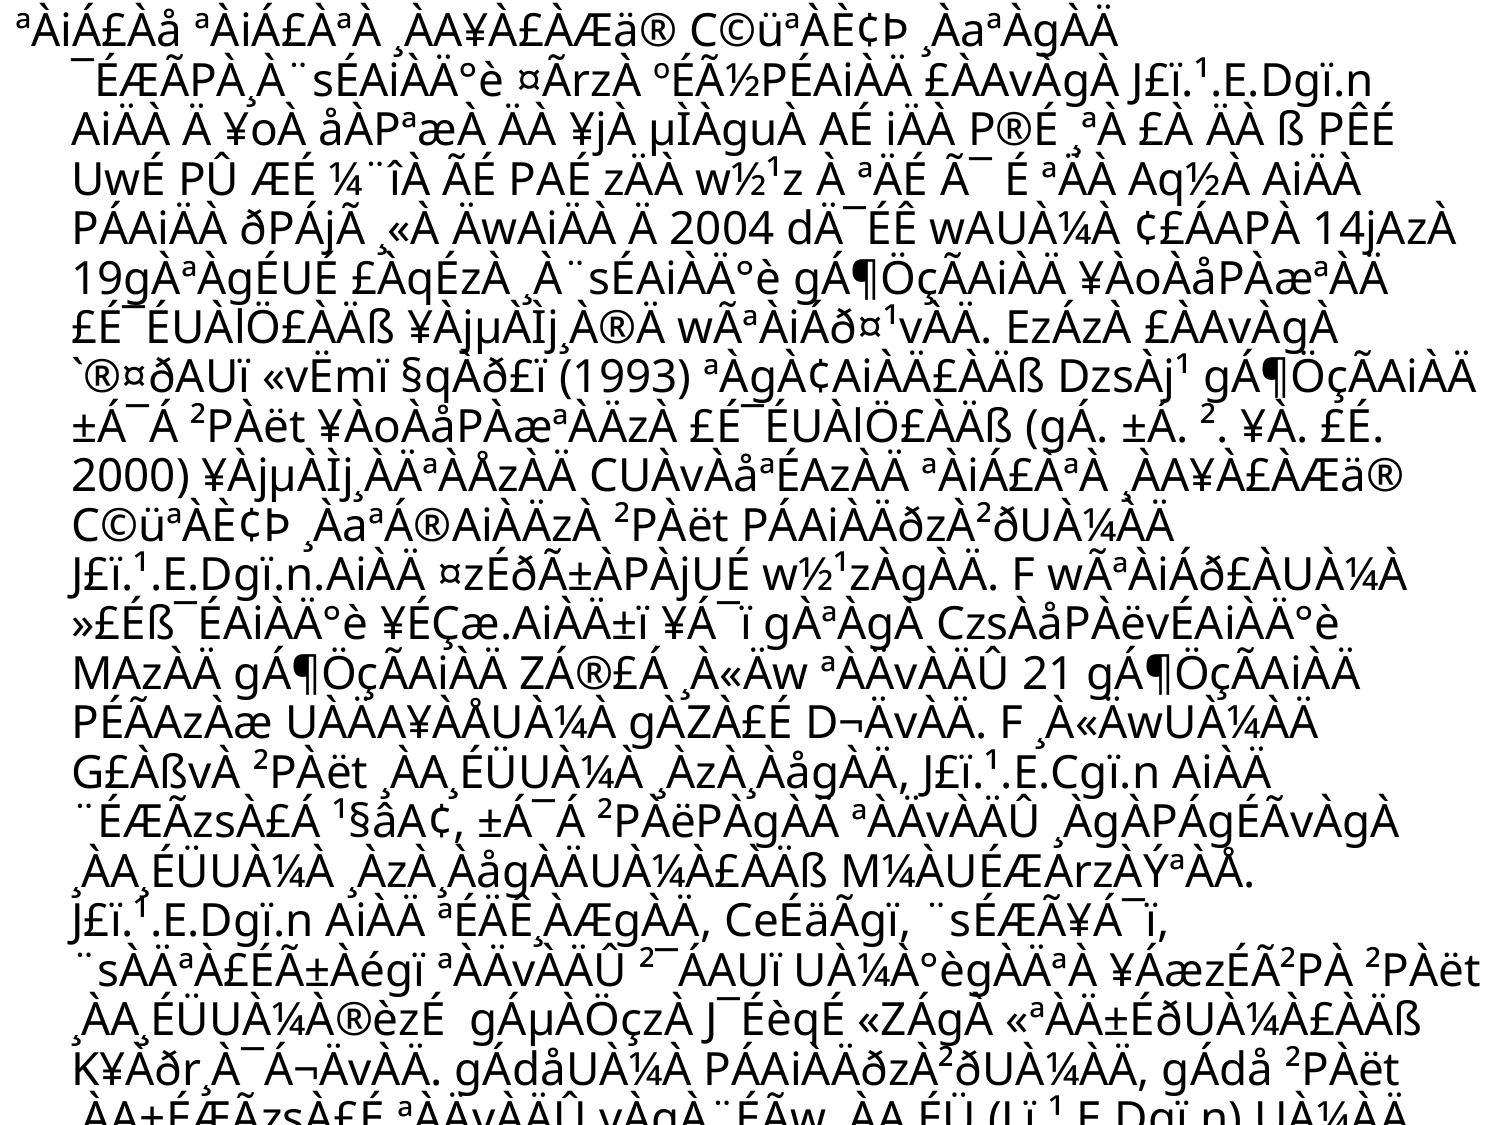

# ªÀiÁ£Àå ªÀiÁ£ÀªÀ ¸ÀA¥À£ÀÆä® C©üªÀÈ¢Þ ¸ÀaªÀgÀÄ ¯ÉÆÃPÀ¸À¨sÉAiÀÄ°è ¤ÃrzÀ ºÉÃ½PÉAiÀÄ £ÀAvÀgÀ J£ï.¹.E.Dgï.n AiÄÀ Ä ¥oÀ åÀPªæÀ ÄÀ ¥jÀ μÌÀguÀ AÉ iÄÀ P®É ¸ªÀ £À ÄÀ ß PÊÉ UwÉ PÛ ÆÉ ¼¨îÀ ÃÉ PAÉ zÄÀ w½¹z À ªÄÉ Ã¯ É ªÄÀ Aq½À AiÄÀ PÁAiÄÀ ðPÁjÃ ¸«À ÄwAiÄÀ Ä 2004 dÄ¯ÉÊ wAUÀ¼À ¢£ÁAPÀ 14jAzÀ 19gÀªÀgÉUÉ £ÀqÉzÀ ¸À¨sÉAiÀÄ°è gÁ¶ÖçÃAiÀÄ ¥ÀoÀåPÀæªÀÄ £É¯ÉUÀlÖ£ÀÄß ¥ÀjμÀÌj¸À®Ä wÃªÀiÁð¤¹vÀÄ. EzÁzÀ £ÀAvÀgÀ `®¤ðAUï «vËmï §qÀð£ï (1993) ªÀgÀ¢AiÀÄ£ÀÄß DzsÀj¹ gÁ¶ÖçÃAiÀÄ ±Á¯Á ²PÀët ¥ÀoÀåPÀæªÀÄzÀ £É¯ÉUÀlÖ£ÀÄß (gÁ. ±Á. ². ¥À. £É. 2000) ¥ÀjμÀÌj¸ÀÄªÀÅzÀÄ CUÀvÀåªÉAzÀÄ ªÀiÁ£ÀªÀ ¸ÀA¥À£ÀÆä® C©üªÀÈ¢Þ ¸ÀaªÁ®AiÀÄzÀ ²PÀët PÁAiÀÄðzÀ²ðUÀ¼ÀÄ J£ï.¹.E.Dgï.n.AiÀÄ ¤zÉðÃ±ÀPÀjUÉ w½¹zÀgÀÄ. F wÃªÀiÁð£ÀUÀ¼À »£Éß¯ÉAiÀÄ°è ¥ÉÇæ.AiÀÄ±ï ¥Á¯ï gÀªÀgÀ CzsÀåPÀëvÉAiÀÄ°è MAzÀÄ gÁ¶ÖçÃAiÀÄ ZÁ®£Á ¸À«Äw ªÀÄvÀÄÛ 21 gÁ¶ÖçÃAiÀÄ PÉÃAzÀæ UÀÄA¥ÀÅUÀ¼À gÀZÀ£É D¬ÄvÀÄ. F ¸À«ÄwUÀ¼ÀÄ G£ÀßvÀ ²PÀët ¸ÀA¸ÉÜUÀ¼À ¸ÀzÀ¸ÀågÀÄ, J£ï.¹.E.Cgï.n AiÀÄ ¨ÉÆÃzsÀ£Á ¹§âA¢, ±Á¯Á ²PÀëPÀgÀÄ ªÀÄvÀÄÛ ¸ÀgÀPÁgÉÃvÀgÀ ¸ÀA¸ÉÜUÀ¼À ¸ÀzÀ¸ÀågÀÄUÀ¼À£ÀÄß M¼ÀUÉÆArzÀÝªÀÅ. J£ï.¹.E.Dgï.n AiÀÄ ªÉÄÊ¸ÀÆgÀÄ, CeÉäÃgï, ¨sÉÆÃ¥Á¯ï, ¨sÀÄªÀ£ÉÃ±Àégï ªÀÄvÀÄÛ ²¯ÁAUï UÀ¼À°ègÀÄªÀ ¥ÁæzÉÃ²PÀ ²PÀët ¸ÀA¸ÉÜUÀ¼À®èzÉ gÁμÀÖçzÀ J¯ÉèqÉ «ZÁgÀ «ªÀÄ±ÉðUÀ¼À£ÀÄß K¥Àðr¸À¯Á¬ÄvÀÄ. gÁdåUÀ¼À PÁAiÀÄðzÀ²ðUÀ¼ÀÄ, gÁdå ²PÀët ¸ÀA±ÉÆÃzsÀ£É ªÀÄvÀÄÛ vÀgÀ¨ÉÃw ¸ÀA¸ÉÜ (J¸ï.¹.E.Dgï.n) UÀ¼ÀÄ, ªÀÄvÀÄÛ ¥ÀjÃPÁë ªÀÄAqÀ½UÀ¼ÉÆqÀ £ÉAiÀÄÆ «ZÁgÀ «ªÀÄ±Éð £ÀqÉ¸À¯Á¬ÄvÀÄ. UÁæ«ÄÃt ²PÀëPÀgÀ ¸À®ºÉUÀ¼À£ÀÄß ¥ÀqÉAiÀÄ®Ä gÁμÀÖçªÀÄlÖzÀ «ZÁgÀ ¸ÀAQgÀtªÉÇAzÀ£ÀÄß K¥Àðr¸À¯Á¬ÄvÀÄ. ¸ÁªÀðd¤PÀgÀ C©ü¥ÁæAiÀÄUÀ¼À£ÀÄß DºÁé¤¸À®Ä gÁμÀÖçªÀÄlÖzÀ ºÁUÀÆ ¥ÁæzÉÃ²PÀ ¢£À¥ÀwæPÉUÀ¼À°è eÁ»gÁvÀÄUÀ¼À£ÀÄß ¤Ãr CªÀjAzÀ C£ÉÃPÀ ¥ÀæwQæAiÉÄUÀ¼À£ÀÄß ¥ÀqÉAiÀÄ¯Á¬ÄvÀÄ.